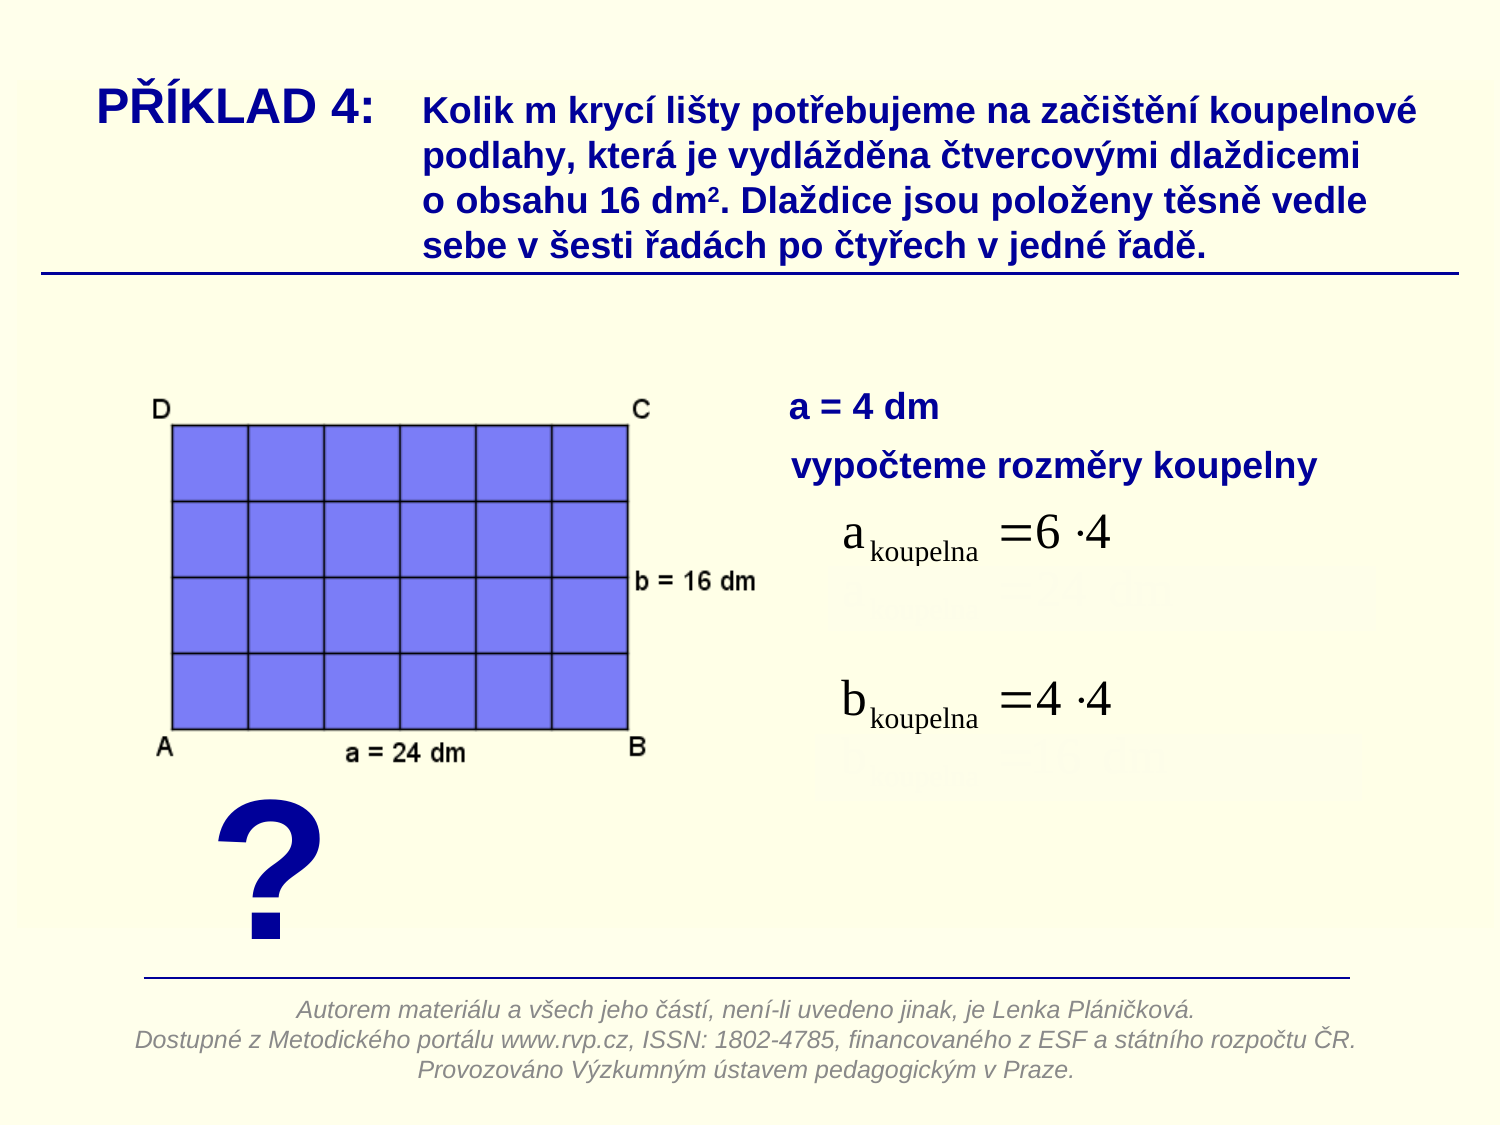

# PŘÍKLAD 4:
Kolik m krycí lišty potřebujeme na začištění koupelnové podlahy, která je vydlážděna čtvercovými dlaždicemi
o obsahu 16 dm2. Dlaždice jsou položeny těsně vedle sebe v šesti řadách po čtyřech v jedné řadě.
a = 4 dm
vypočteme rozměry koupelny
?
Autorem materiálu a všech jeho částí, není-li uvedeno jinak, je Lenka Pláničková.
Dostupné z Metodického portálu www.rvp.cz, ISSN: 1802-4785, financovaného z ESF a státního rozpočtu ČR.
Provozováno Výzkumným ústavem pedagogickým v Praze.